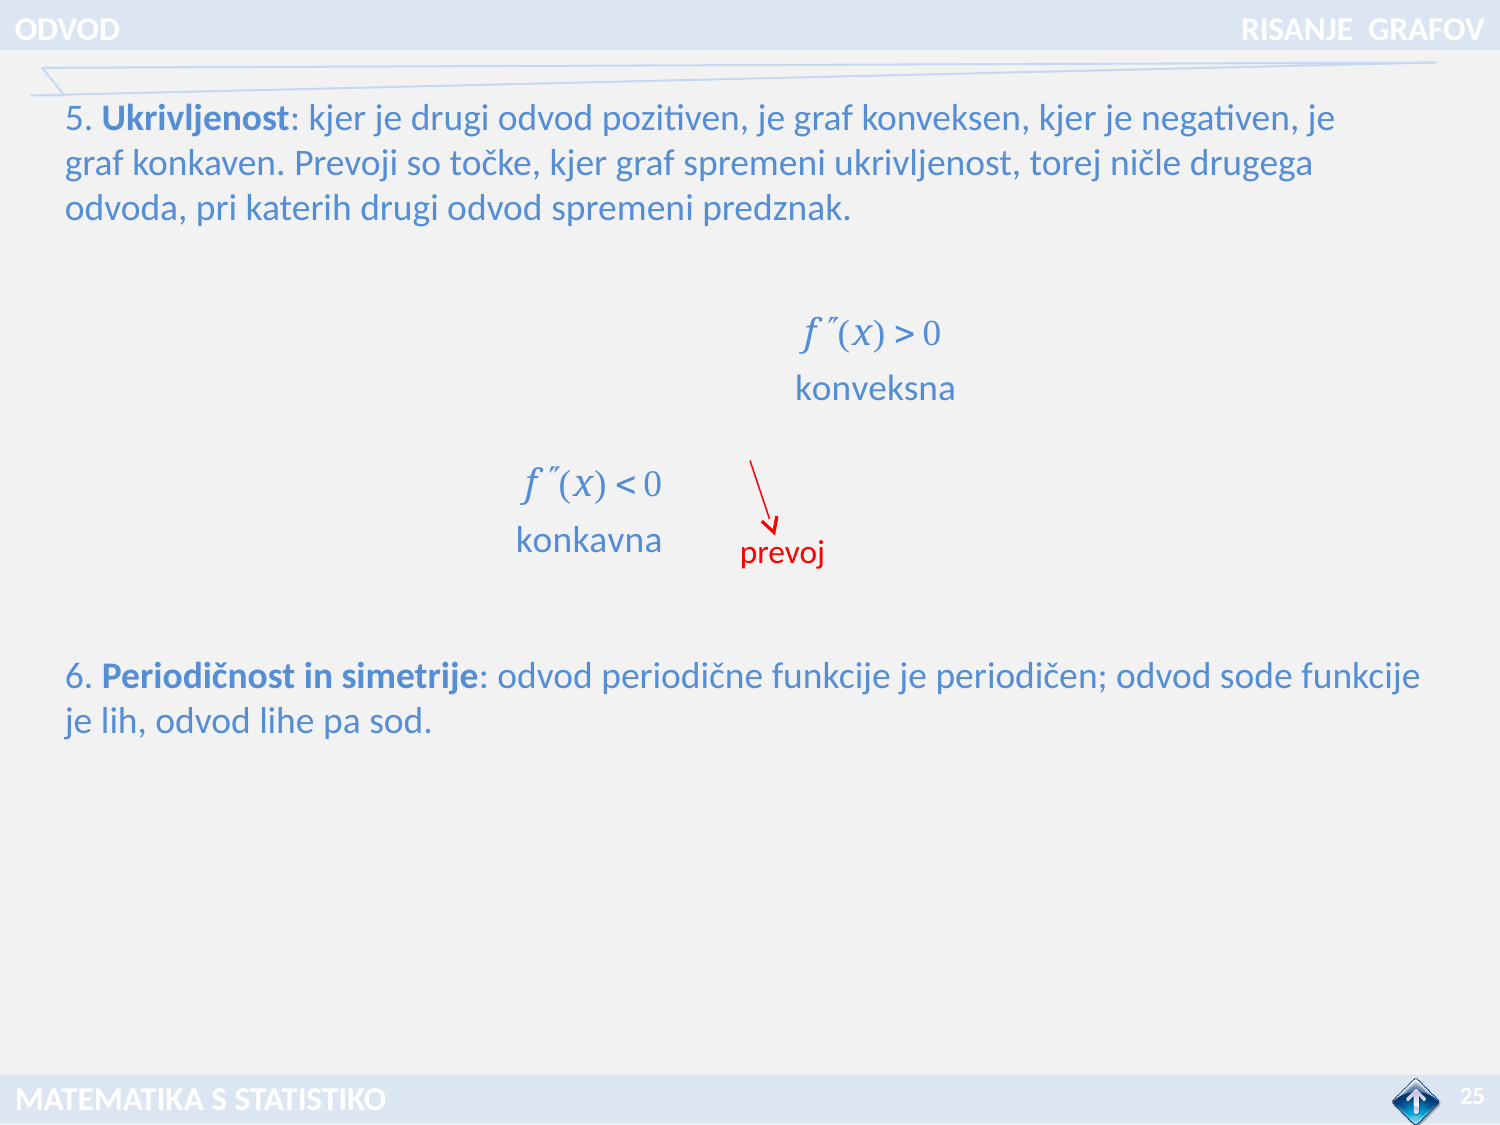

ODVOD
RISANJE GRAFOV
5. Ukrivljenost: kjer je drugi odvod pozitiven, je graf konveksen, kjer je negativen, je graf konkaven. Prevoji so točke, kjer graf spremeni ukrivljenost, torej ničle drugega odvoda, pri katerih drugi odvod spremeni predznak.
prevoj
6. Periodičnost in simetrije: odvod periodične funkcije je periodičen; odvod sode funkcije je lih, odvod lihe pa sod.
MATEMATIKA S STATISTIKO